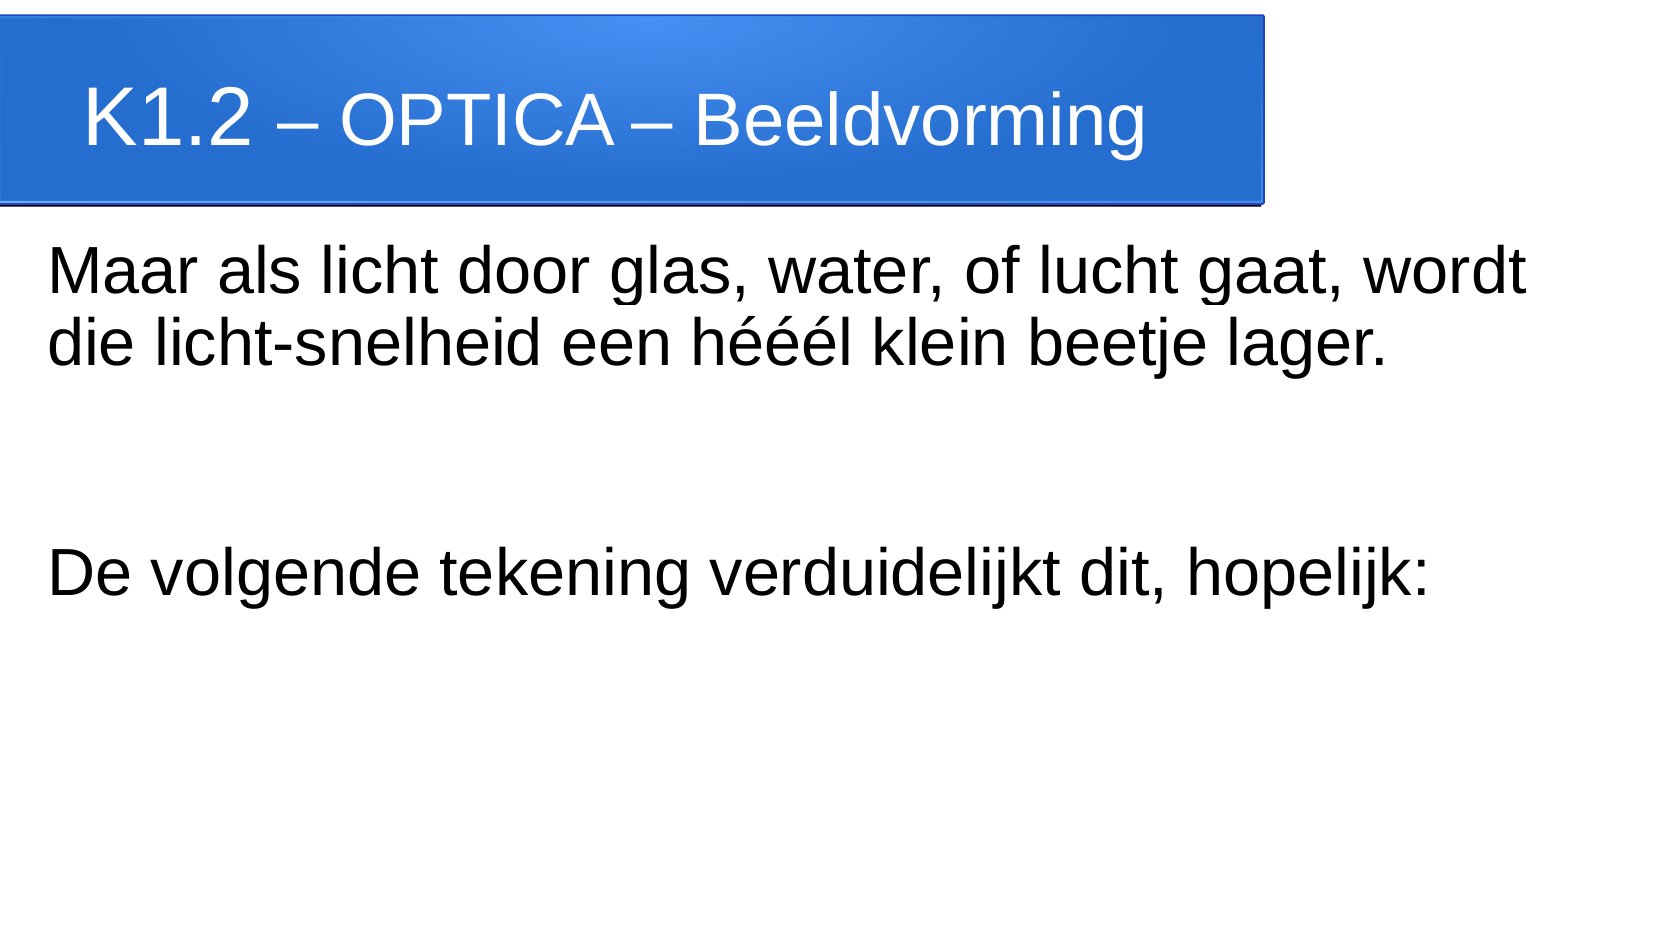

# K1.2 – OPTICA – Beeldvorming
Maar als licht door glas, water, of lucht gaat, wordt die licht-snelheid een hééél klein beetje lager.
De volgende tekening verduidelijkt dit, hopelijk: